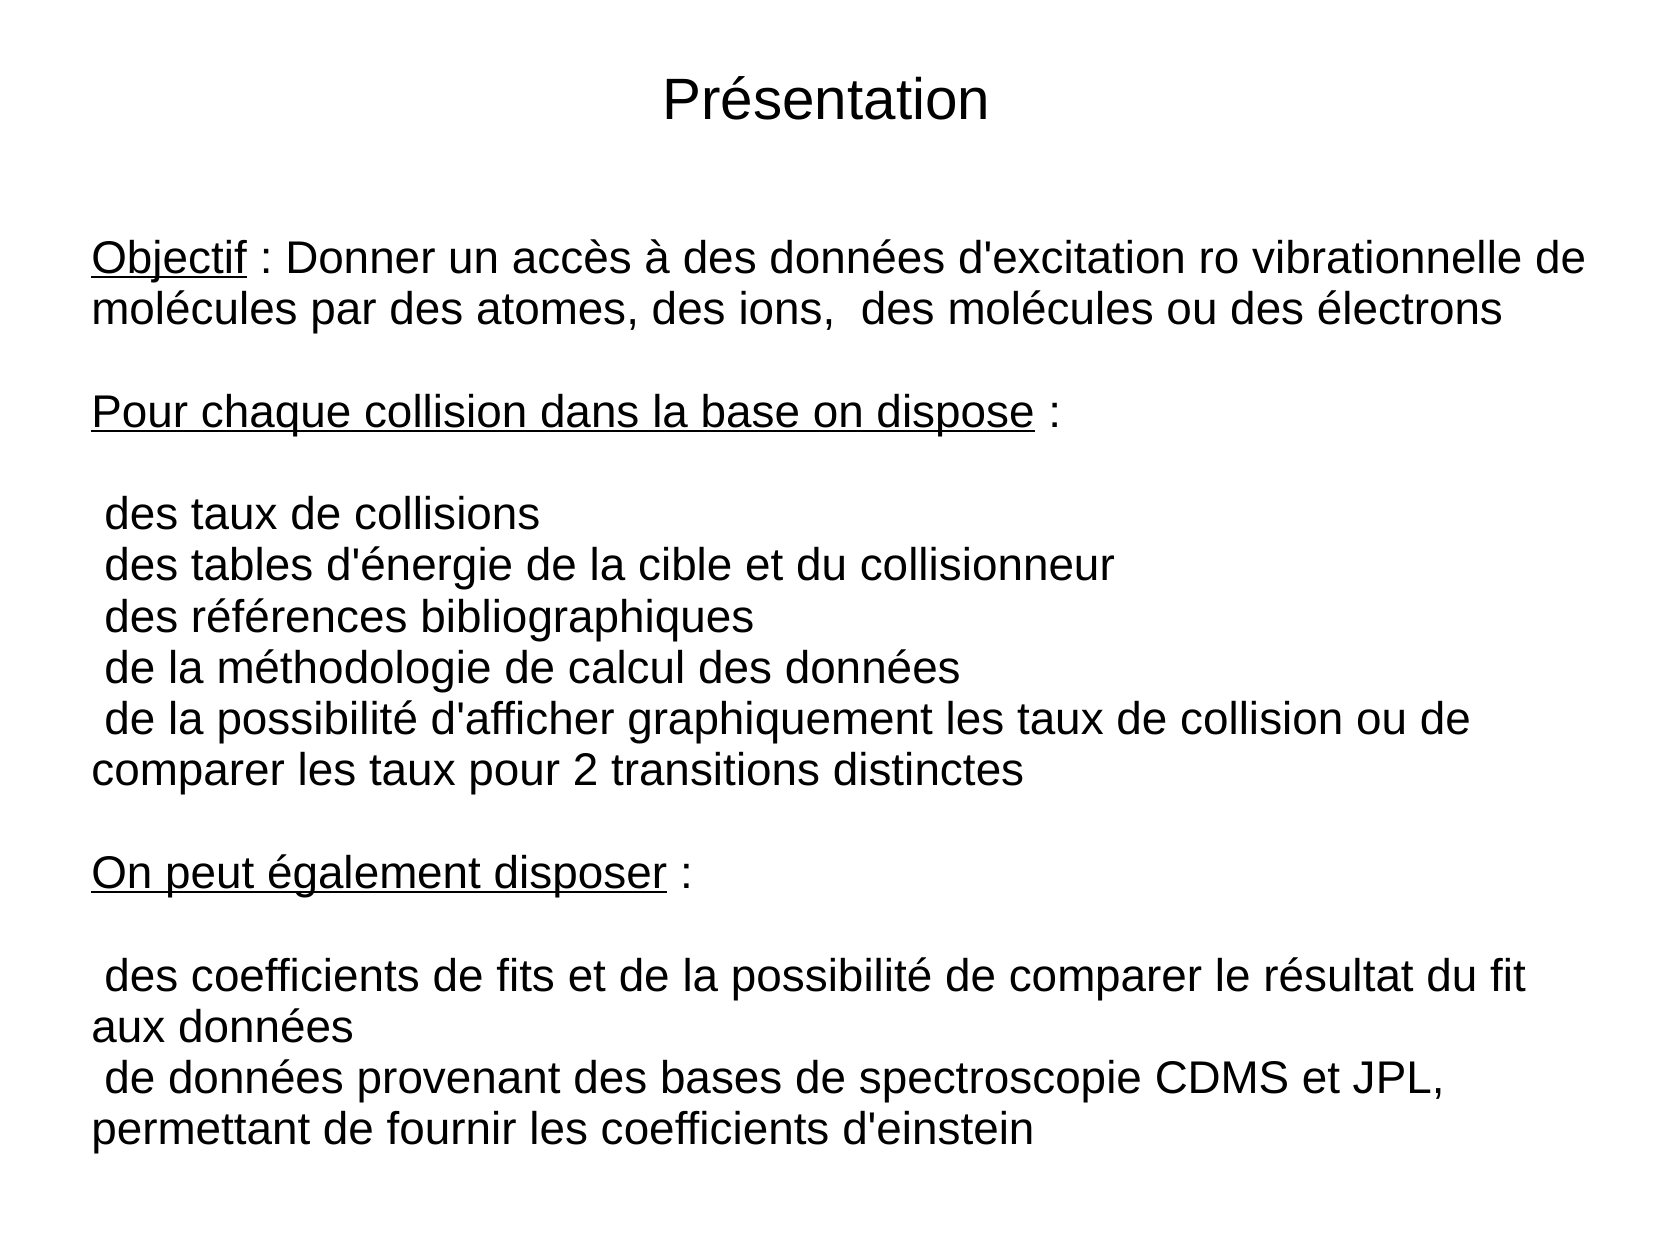

Présentation
Objectif : Donner un accès à des données d'excitation ro vibrationnelle de molécules par des atomes, des ions, des molécules ou des électrons
Pour chaque collision dans la base on dispose :
 des taux de collisions
 des tables d'énergie de la cible et du collisionneur
 des références bibliographiques
 de la méthodologie de calcul des données
 de la possibilité d'afficher graphiquement les taux de collision ou de comparer les taux pour 2 transitions distinctes
On peut également disposer :
 des coefficients de fits et de la possibilité de comparer le résultat du fit aux données
 de données provenant des bases de spectroscopie CDMS et JPL, permettant de fournir les coefficients d'einstein